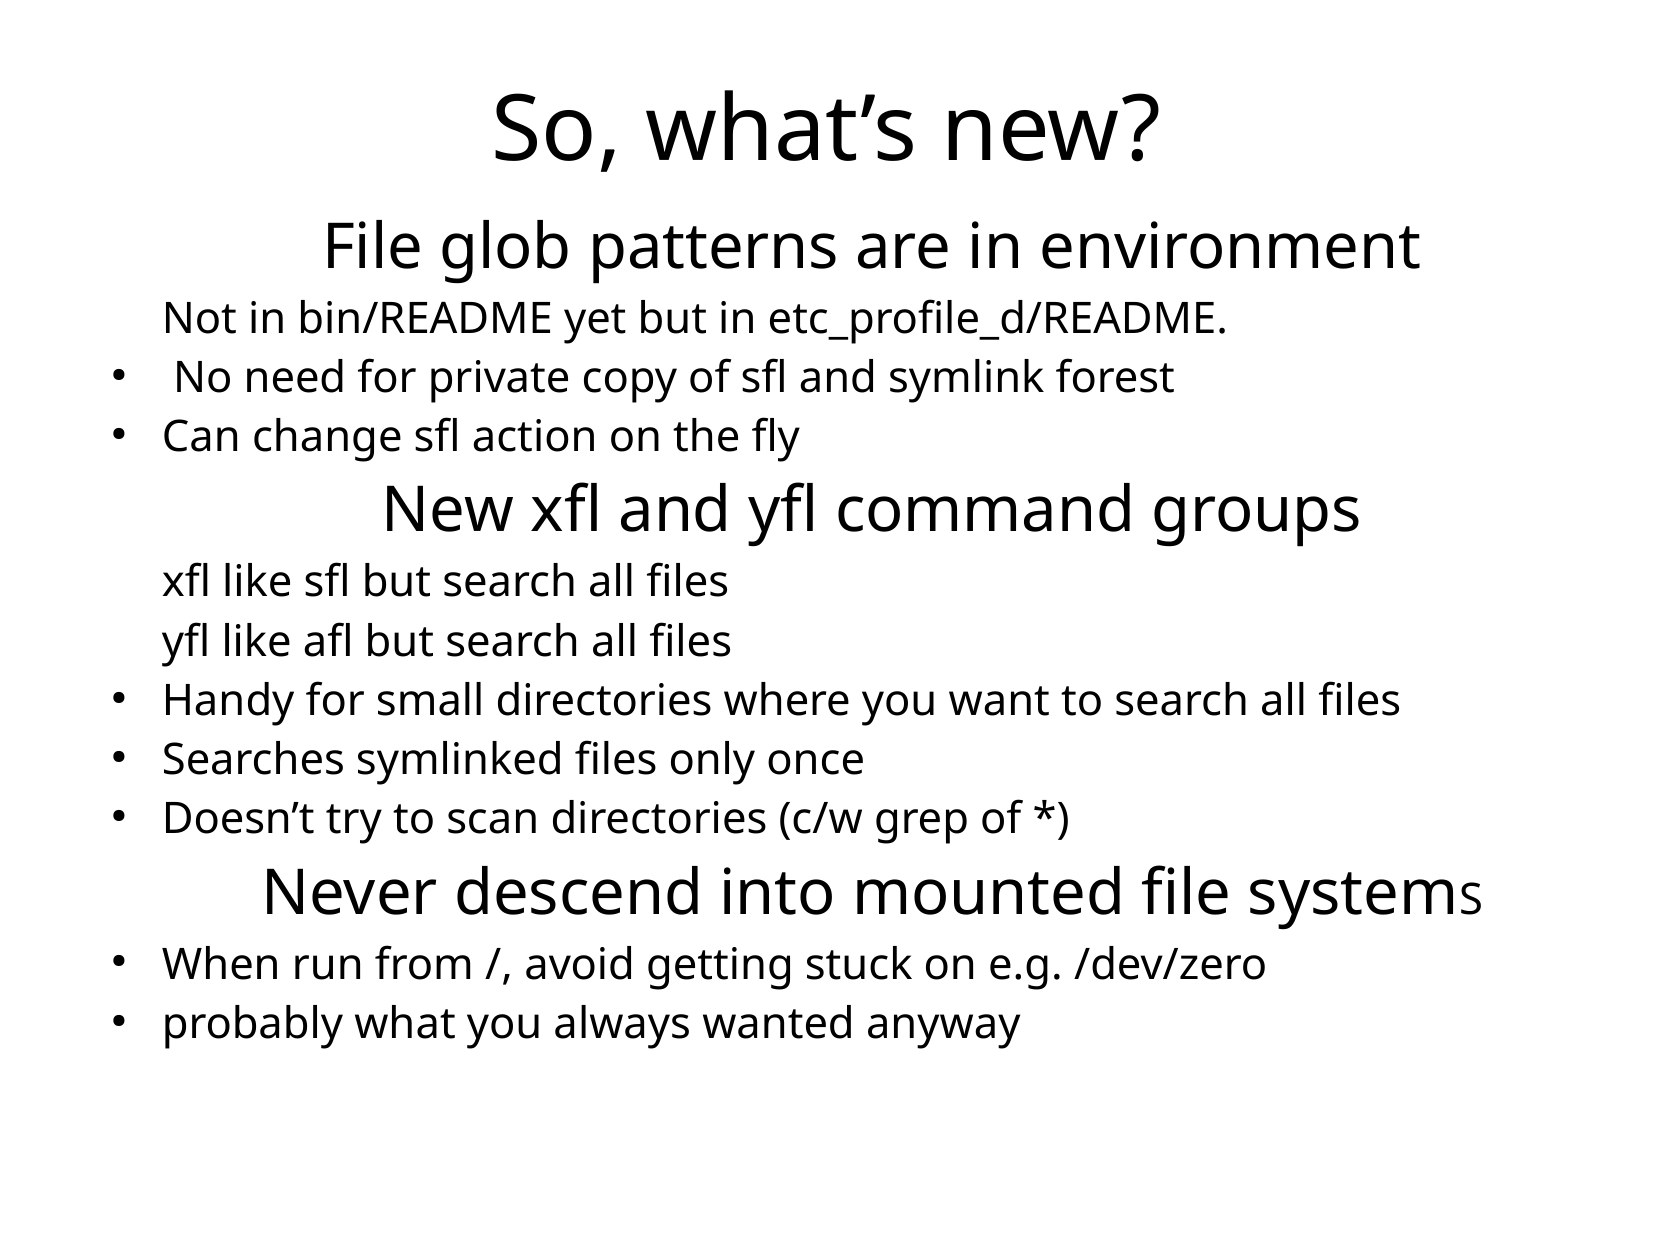

# So, what’s new?
File glob patterns are in environment
Not in bin/README yet but in etc_profile_d/README.
 No need for private copy of sfl and symlink forest
Can change sfl action on the fly
New xfl and yfl command groups
xfl like sfl but search all files
yfl like afl but search all files
Handy for small directories where you want to search all files
Searches symlinked files only once
Doesn’t try to scan directories (c/w grep of *)
Never descend into mounted file systemS
When run from /, avoid getting stuck on e.g. /dev/zero
probably what you always wanted anyway